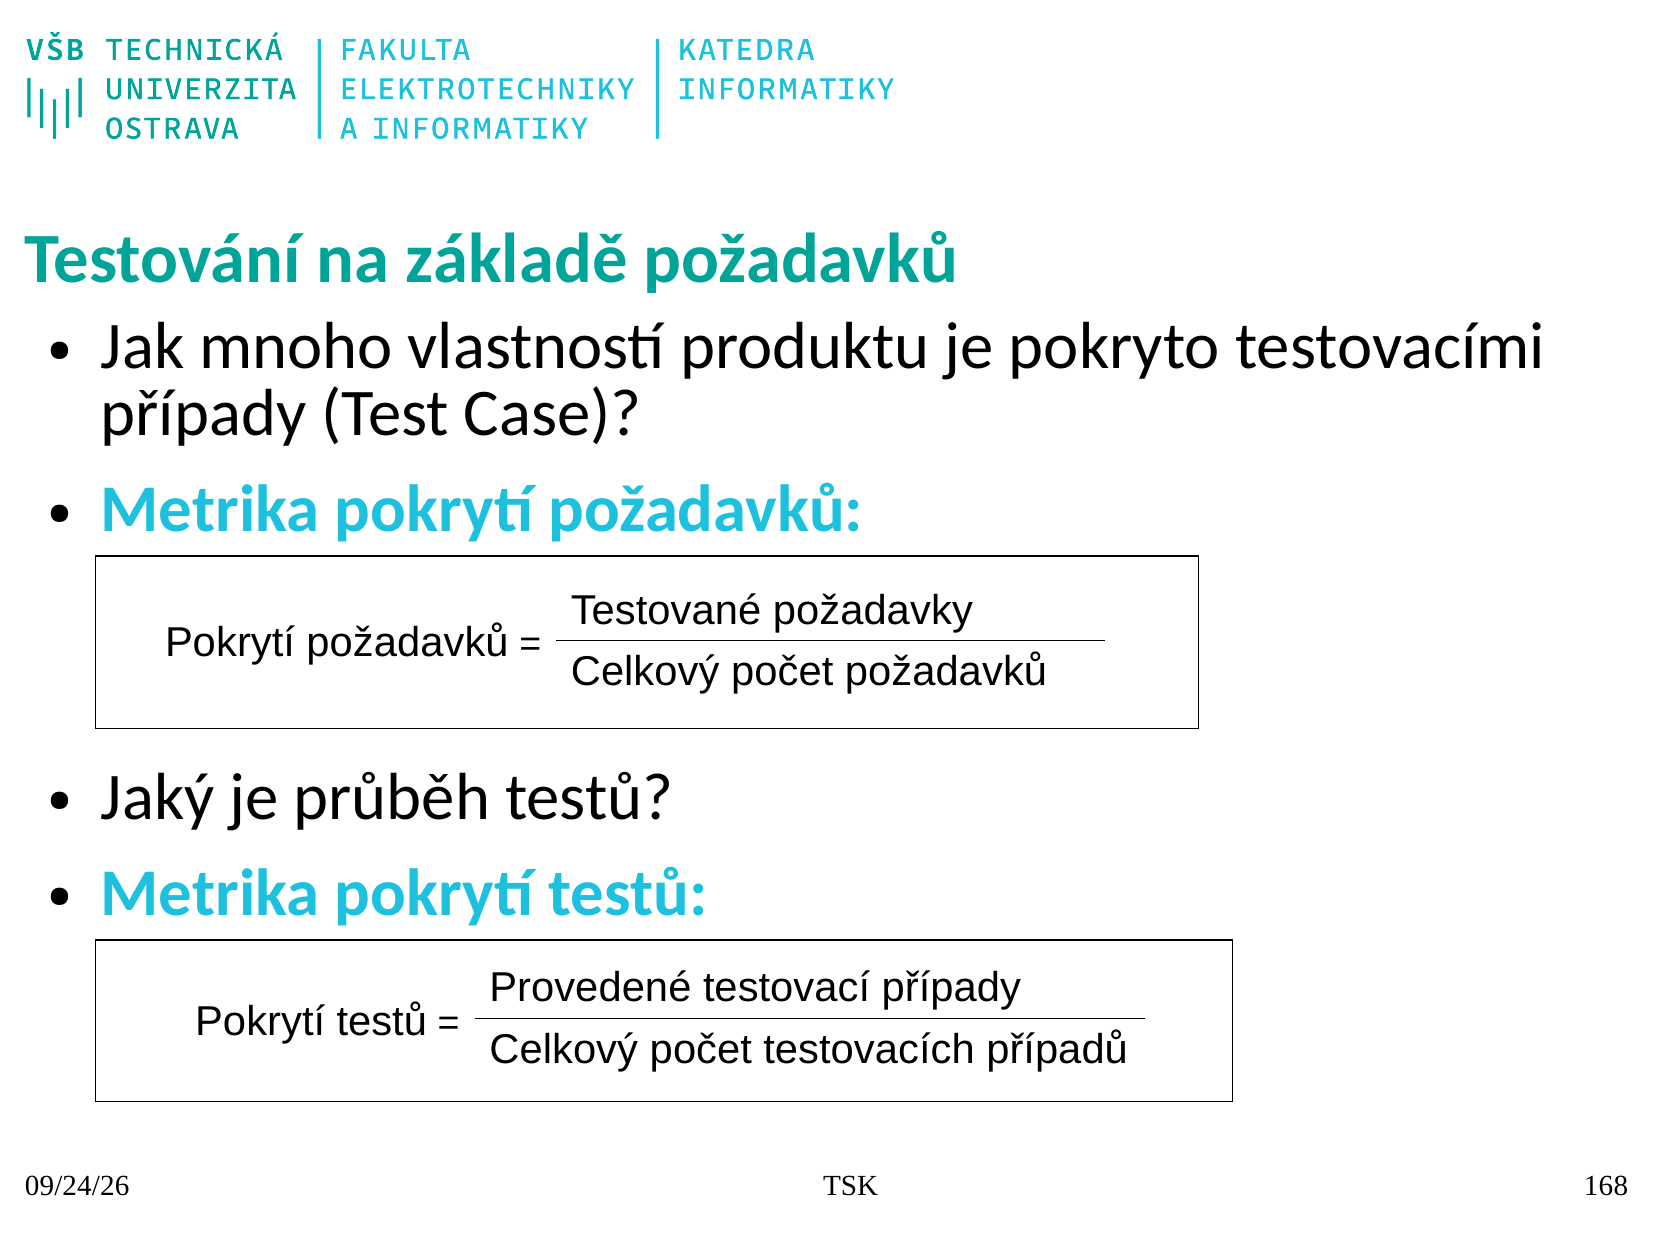

# Testování na základě požadavků
Jak mnoho vlastností produktu je pokryto testovacími případy (Test Case)?
Metrika pokrytí požadavků:
Jaký je průběh testů?
Metrika pokrytí testů:
| Pokrytí požadavků = | Testované požadavky | |
| --- | --- | --- |
| | Celkový počet požadavků | |
| Pokrytí testů = | Provedené testovací případy | |
| --- | --- | --- |
| | Celkový počet testovacích případů | |
TSK
168